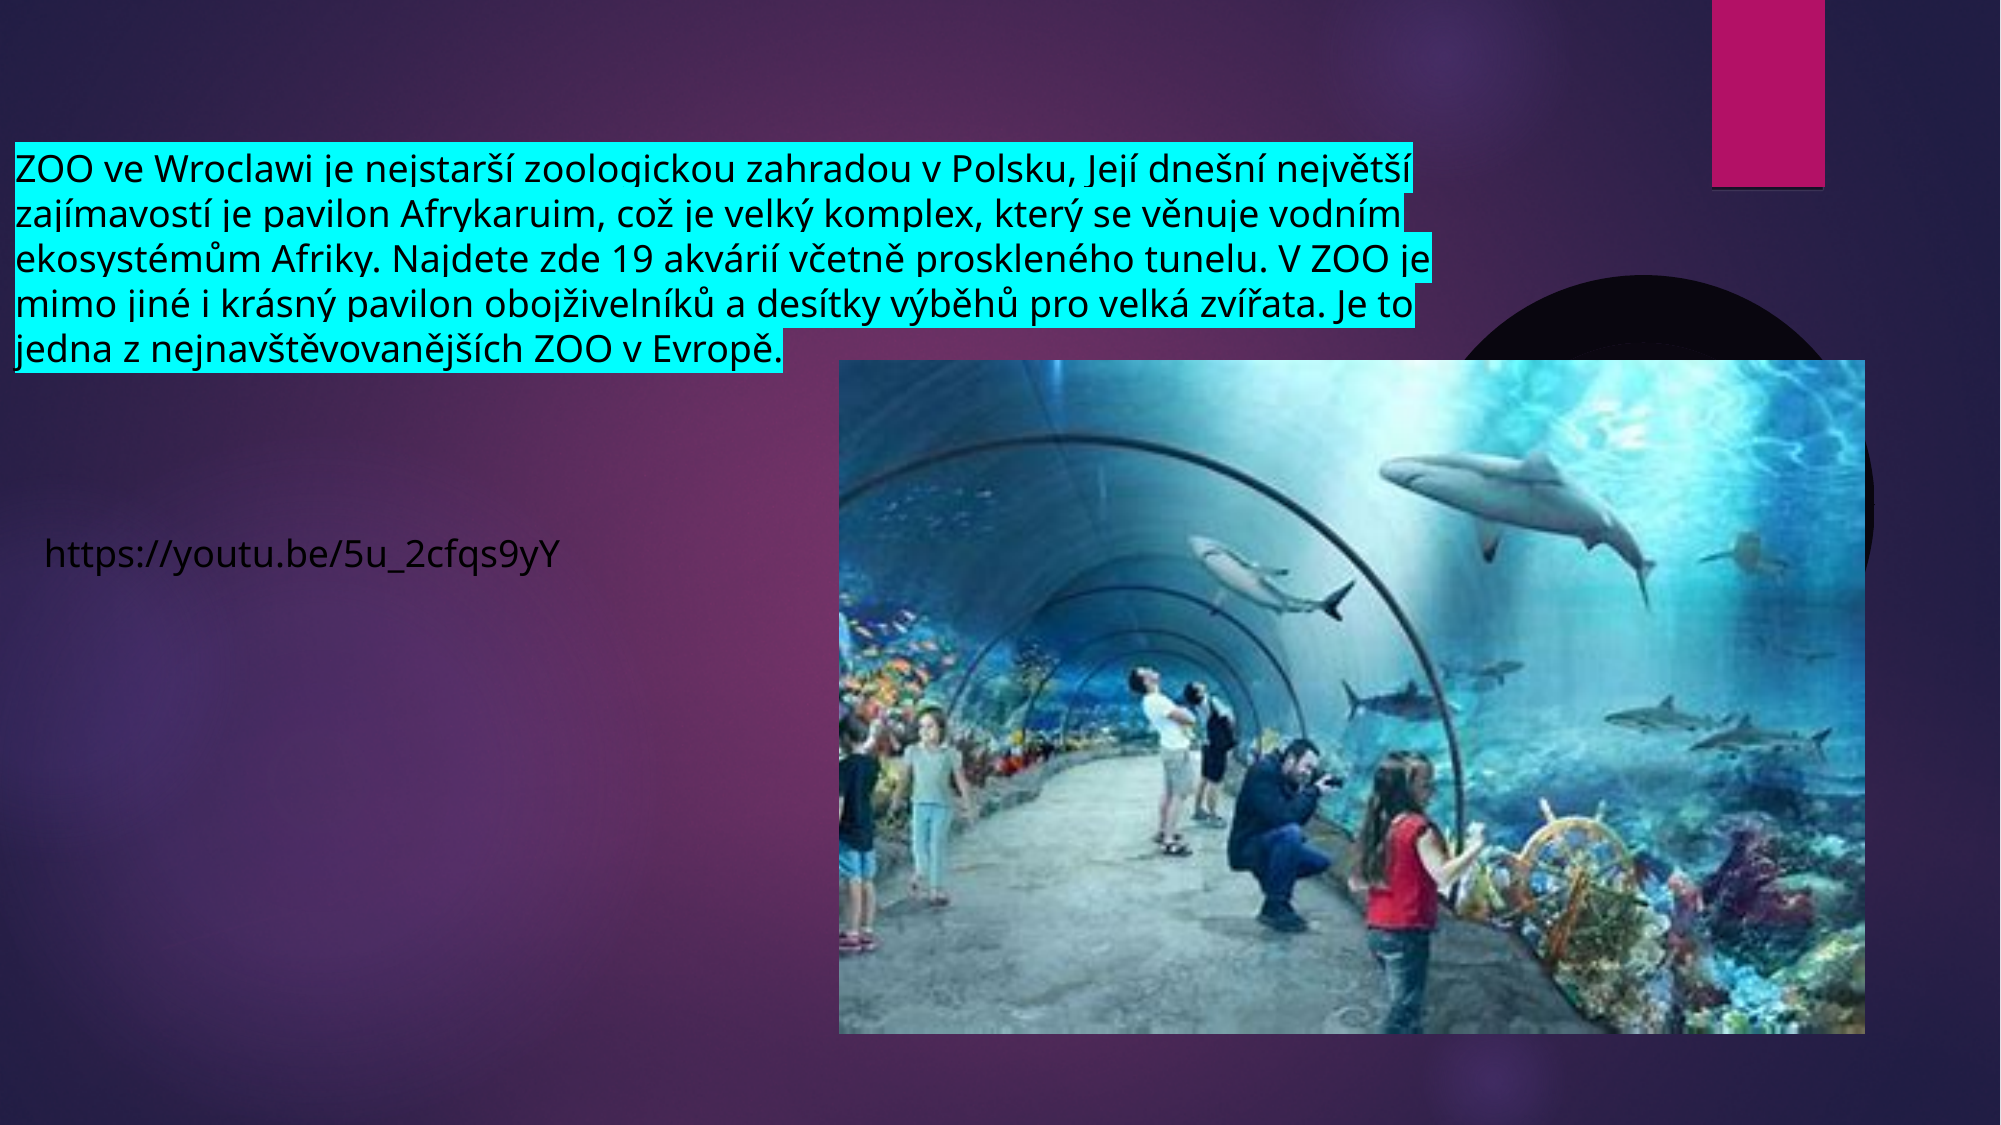

ZOO ve Wroclawi je nejstarší zoologickou zahradou v Polsku, Její dnešní největší zajímavostí je pavilon Afrykaruim, což je velký komplex, který se věnuje vodním ekosystémům Afriky. Najdete zde 19 akvárií včetně proskleného tunelu. V ZOO je mimo jiné i krásný pavilon obojživelníků a desítky výběhů pro velká zvířata. Je to jedna z nejnavštěvo­vanějších ZOO v Evropě.
https://youtu.be/5u_2cfqs9yY